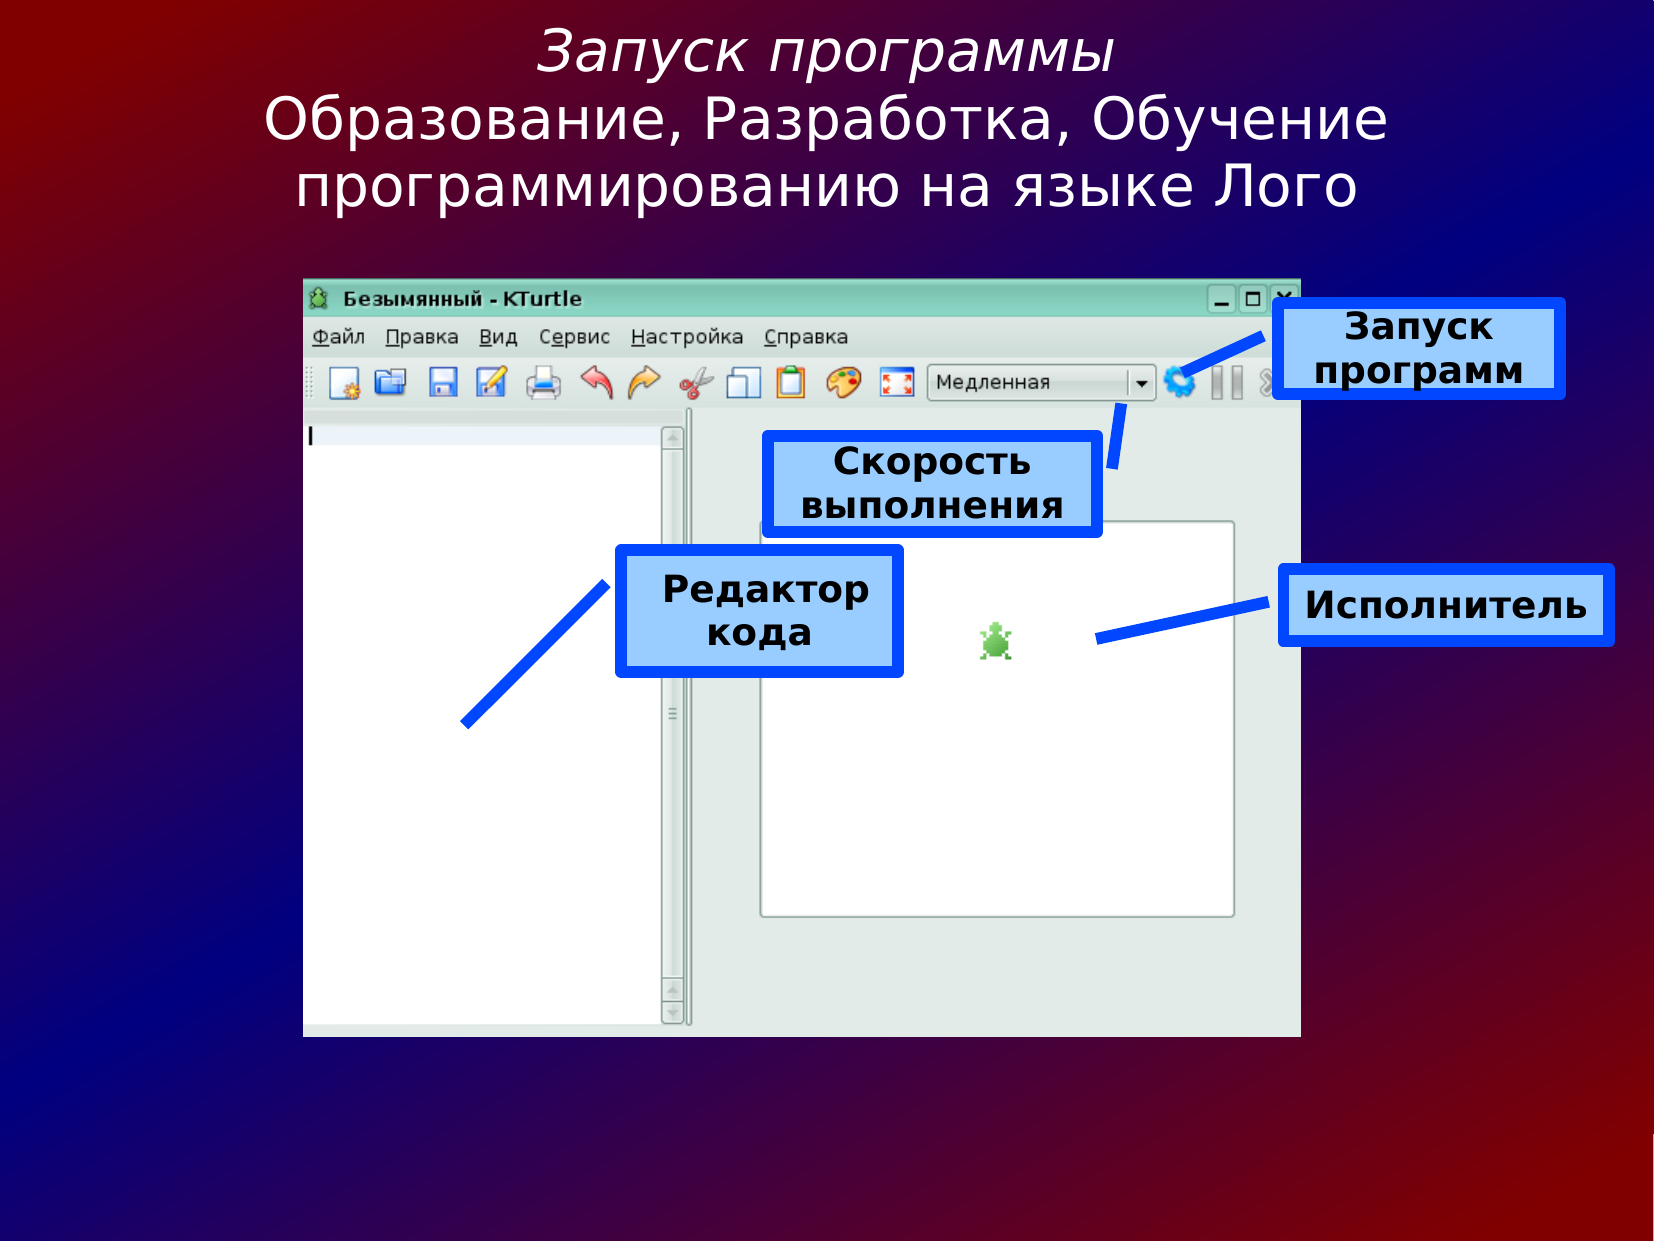

# Запуск программы Образование, Разработка, Обучение программированию на языке Лого
Запуск программ
Скорость выполнения
 Редактор кода
Исполнитель